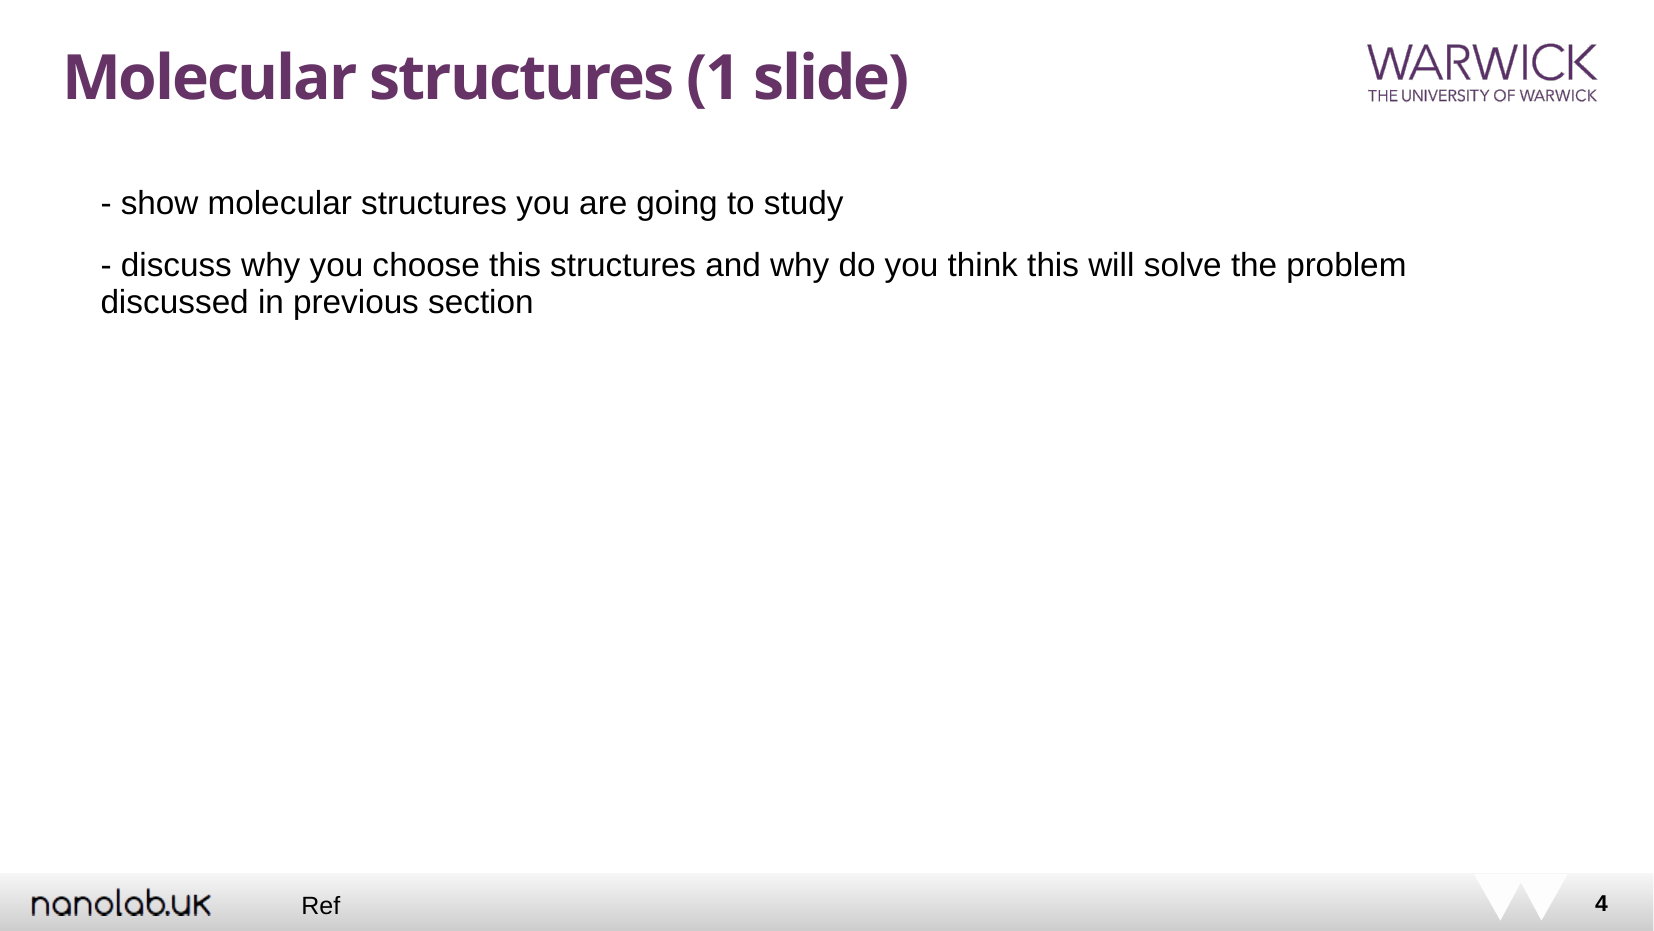

Molecular structures (1 slide)
- show molecular structures you are going to study
- discuss why you choose this structures and why do you think this will solve the problem discussed in previous section
Ref